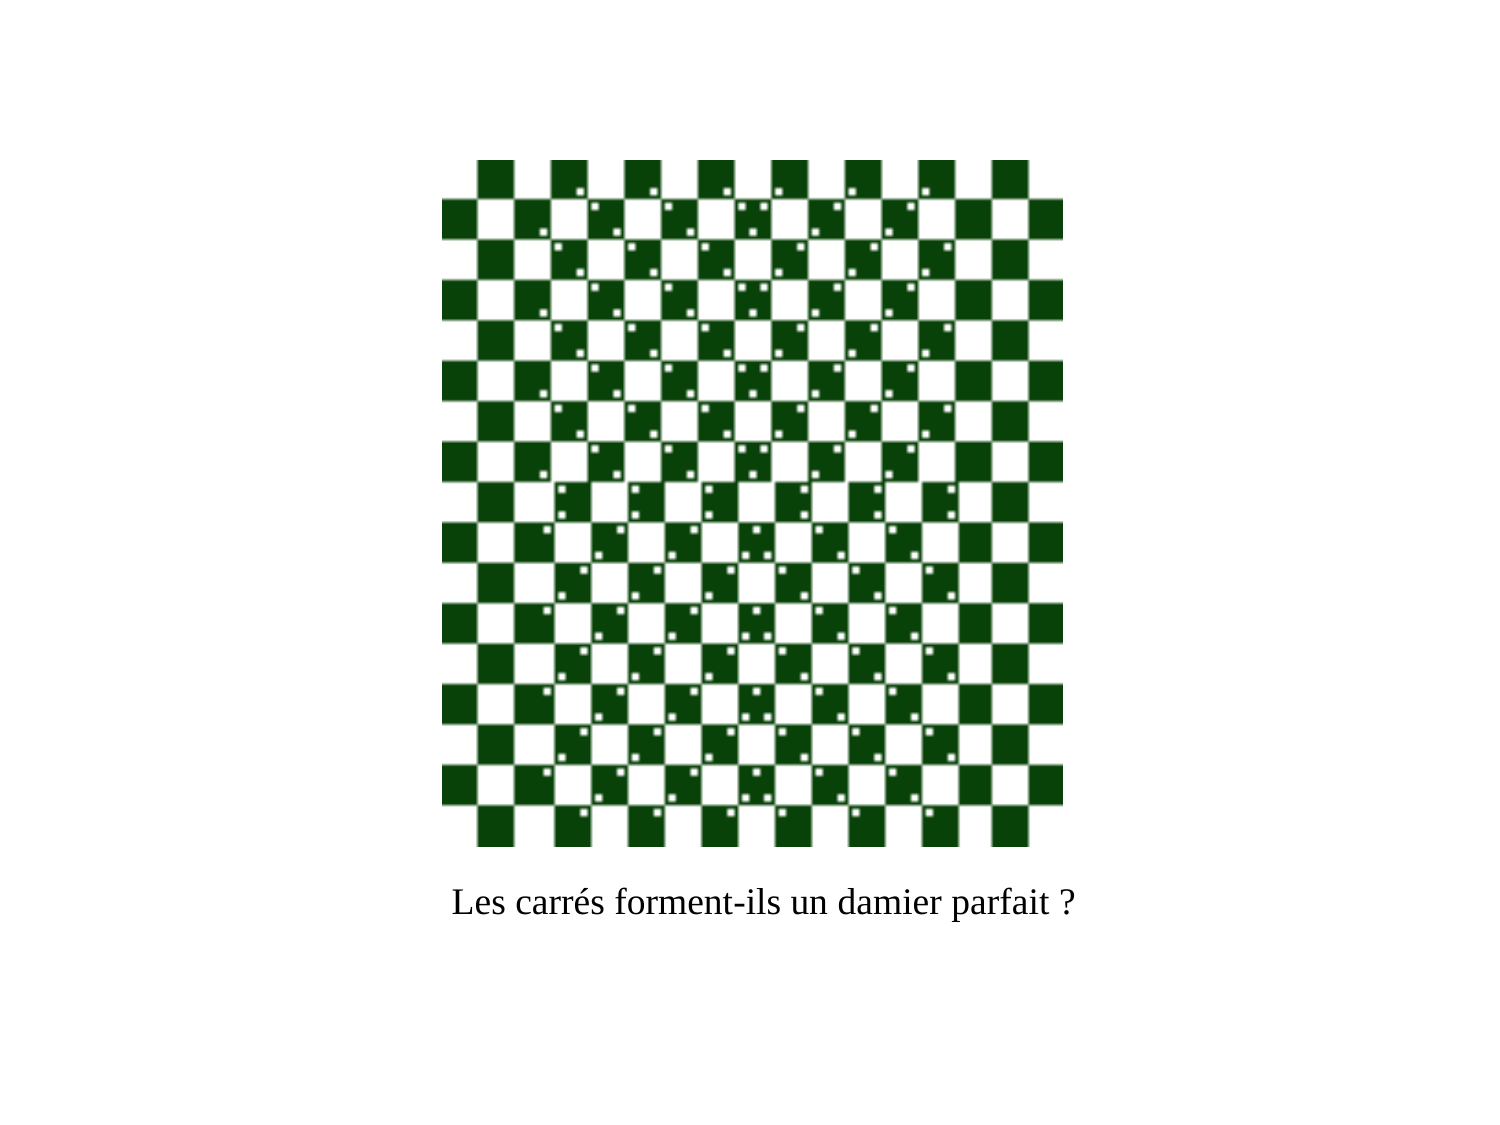

Les carrés forment-ils un damier parfait ?